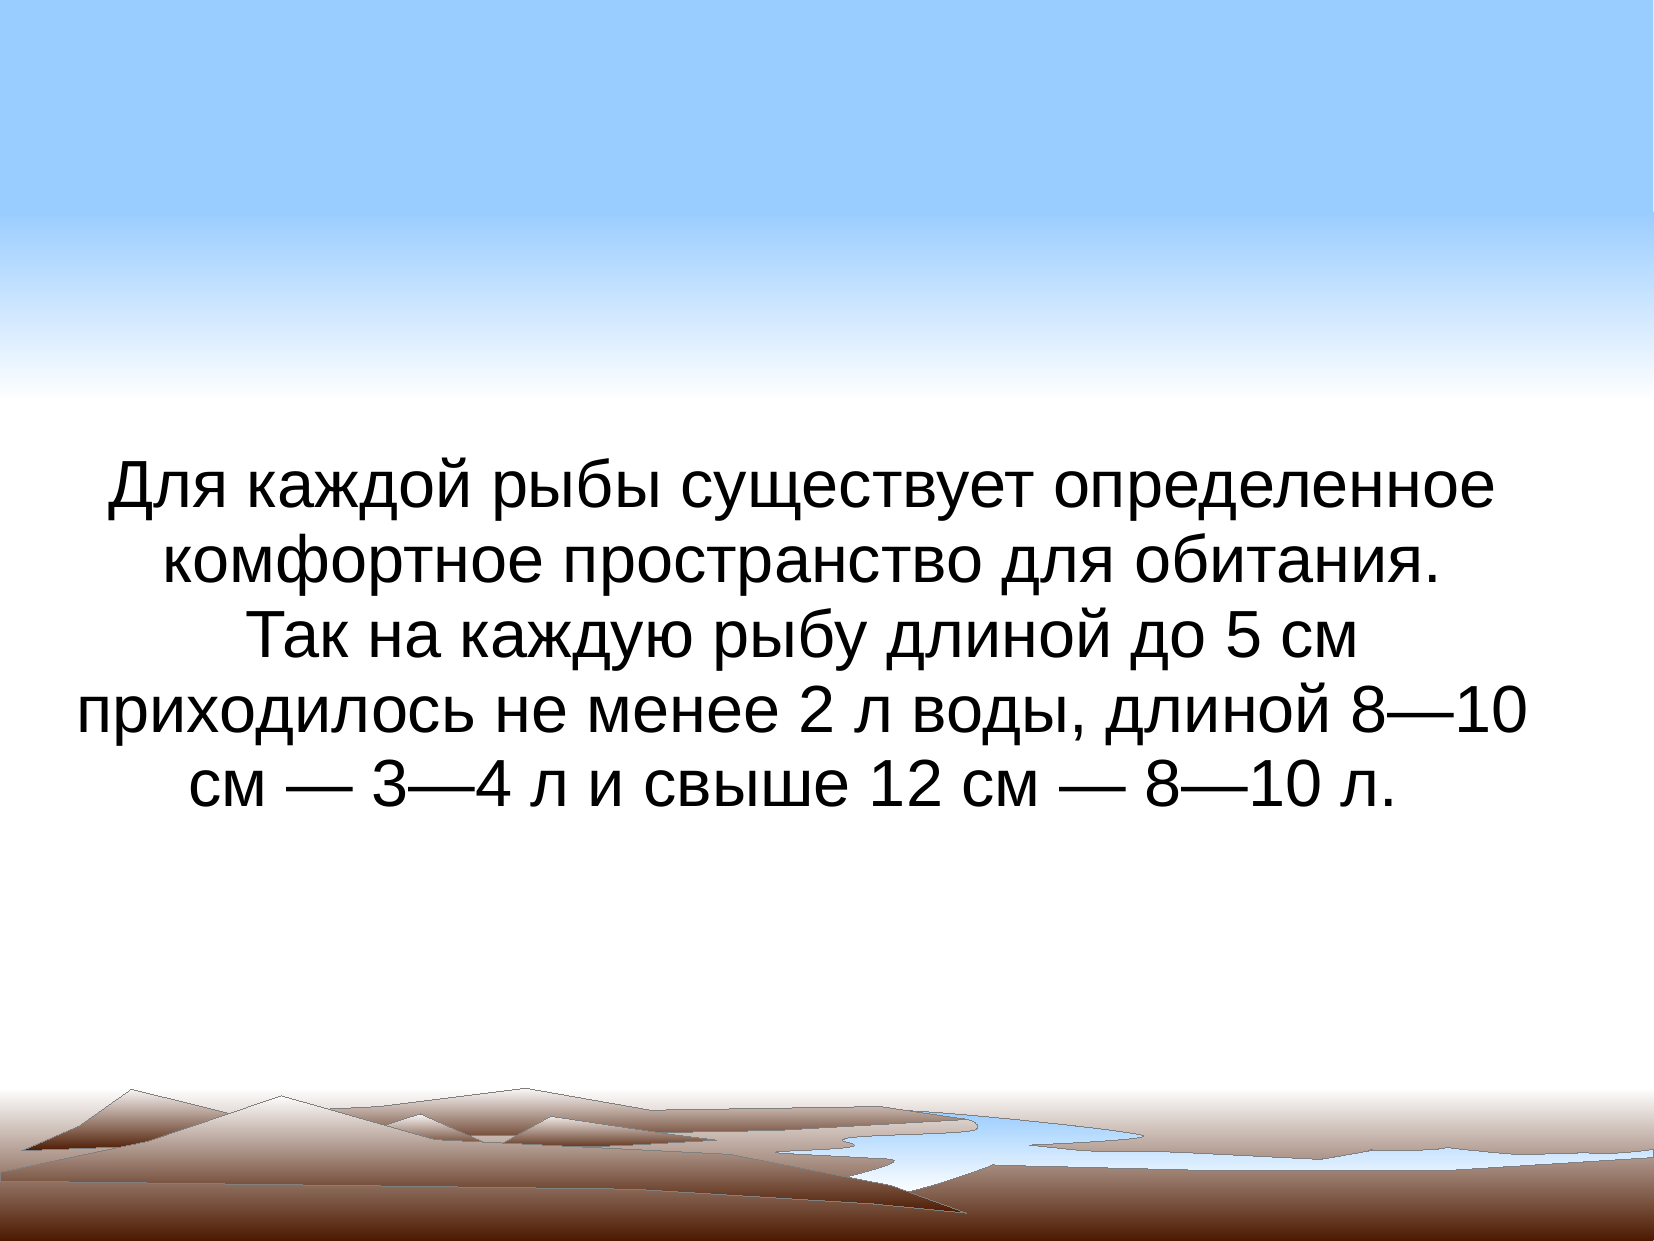

#
Для каждой рыбы существует определенное комфортное пространство для обитания.
Так на каждую рыбу длиной до 5 см приходилось не менее 2 л воды, длиной 8—10 см — 3—4 л и свыше 12 см — 8—10 л.